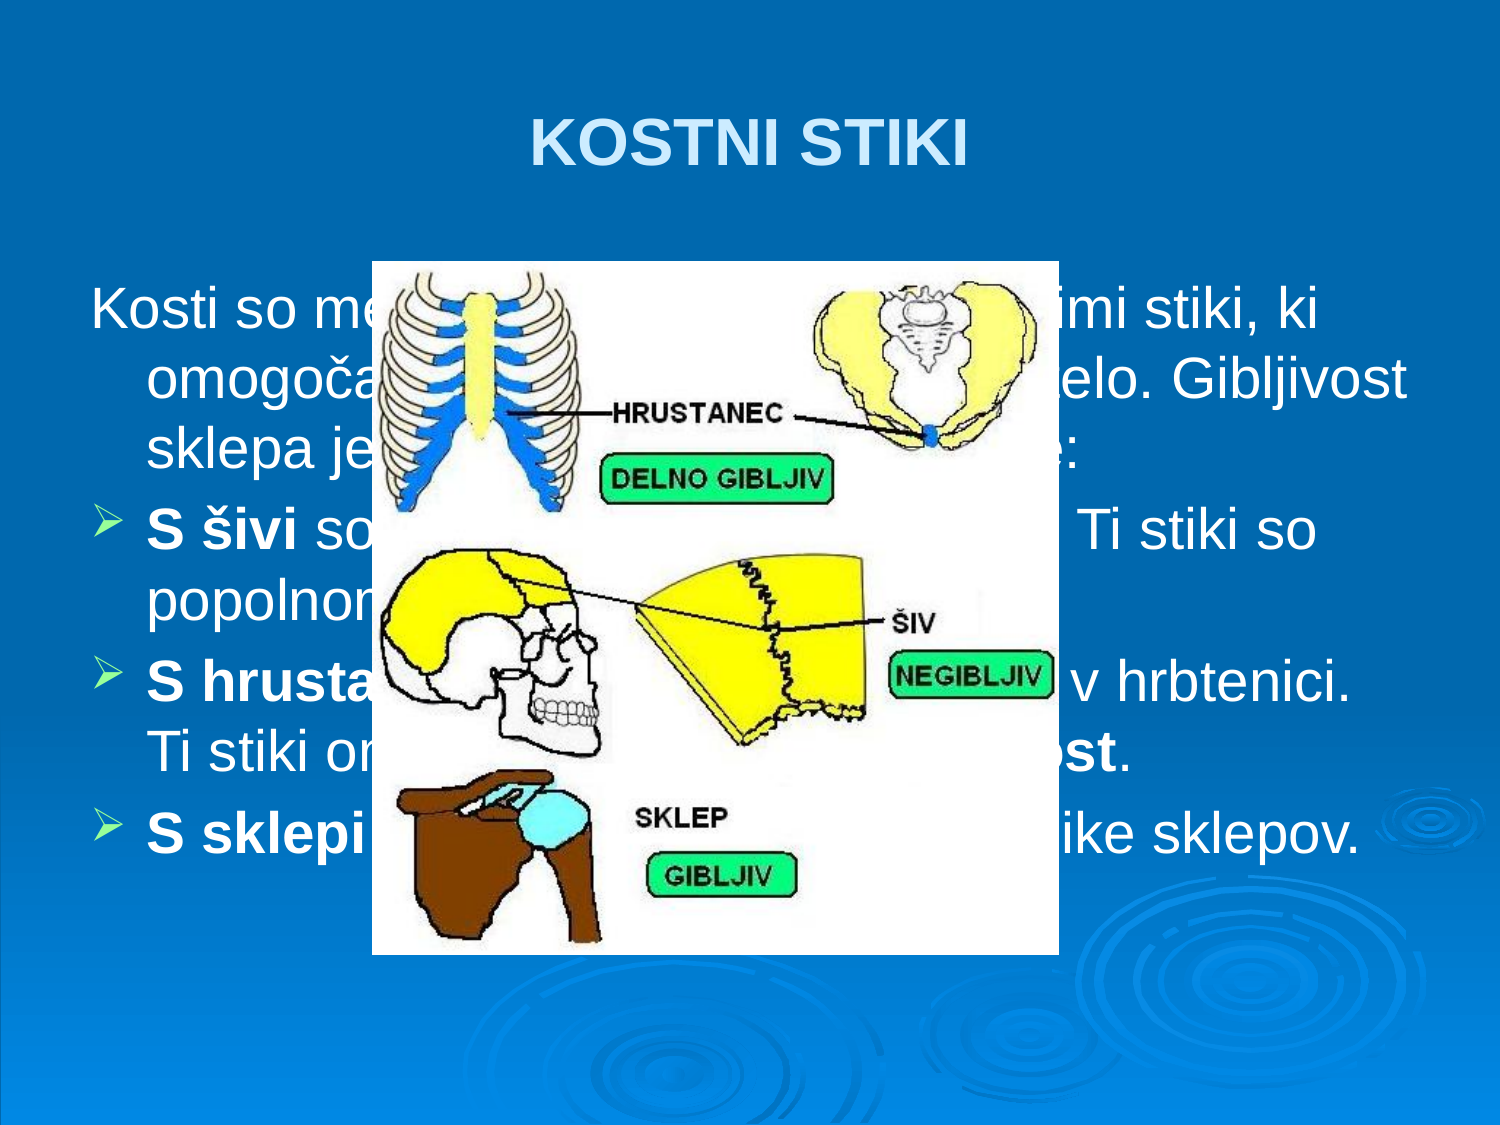

# KOSTNI STIKI
Kosti so med seboj povezane z kostnimi stiki, ki omogočajo mišicam, da premikajo telo. Gibljivost sklepa je odvisna od njegove oblike:
S šivi so povezane lobanjske kosti. Ti stiki so popolnoma negibljivi.
S hrustancem so poveza vretenca v hrbtenici. Ti stiki omogočajo le delno gibljivost.
S sklepi je gibljivost odvisna od oblike sklepov.